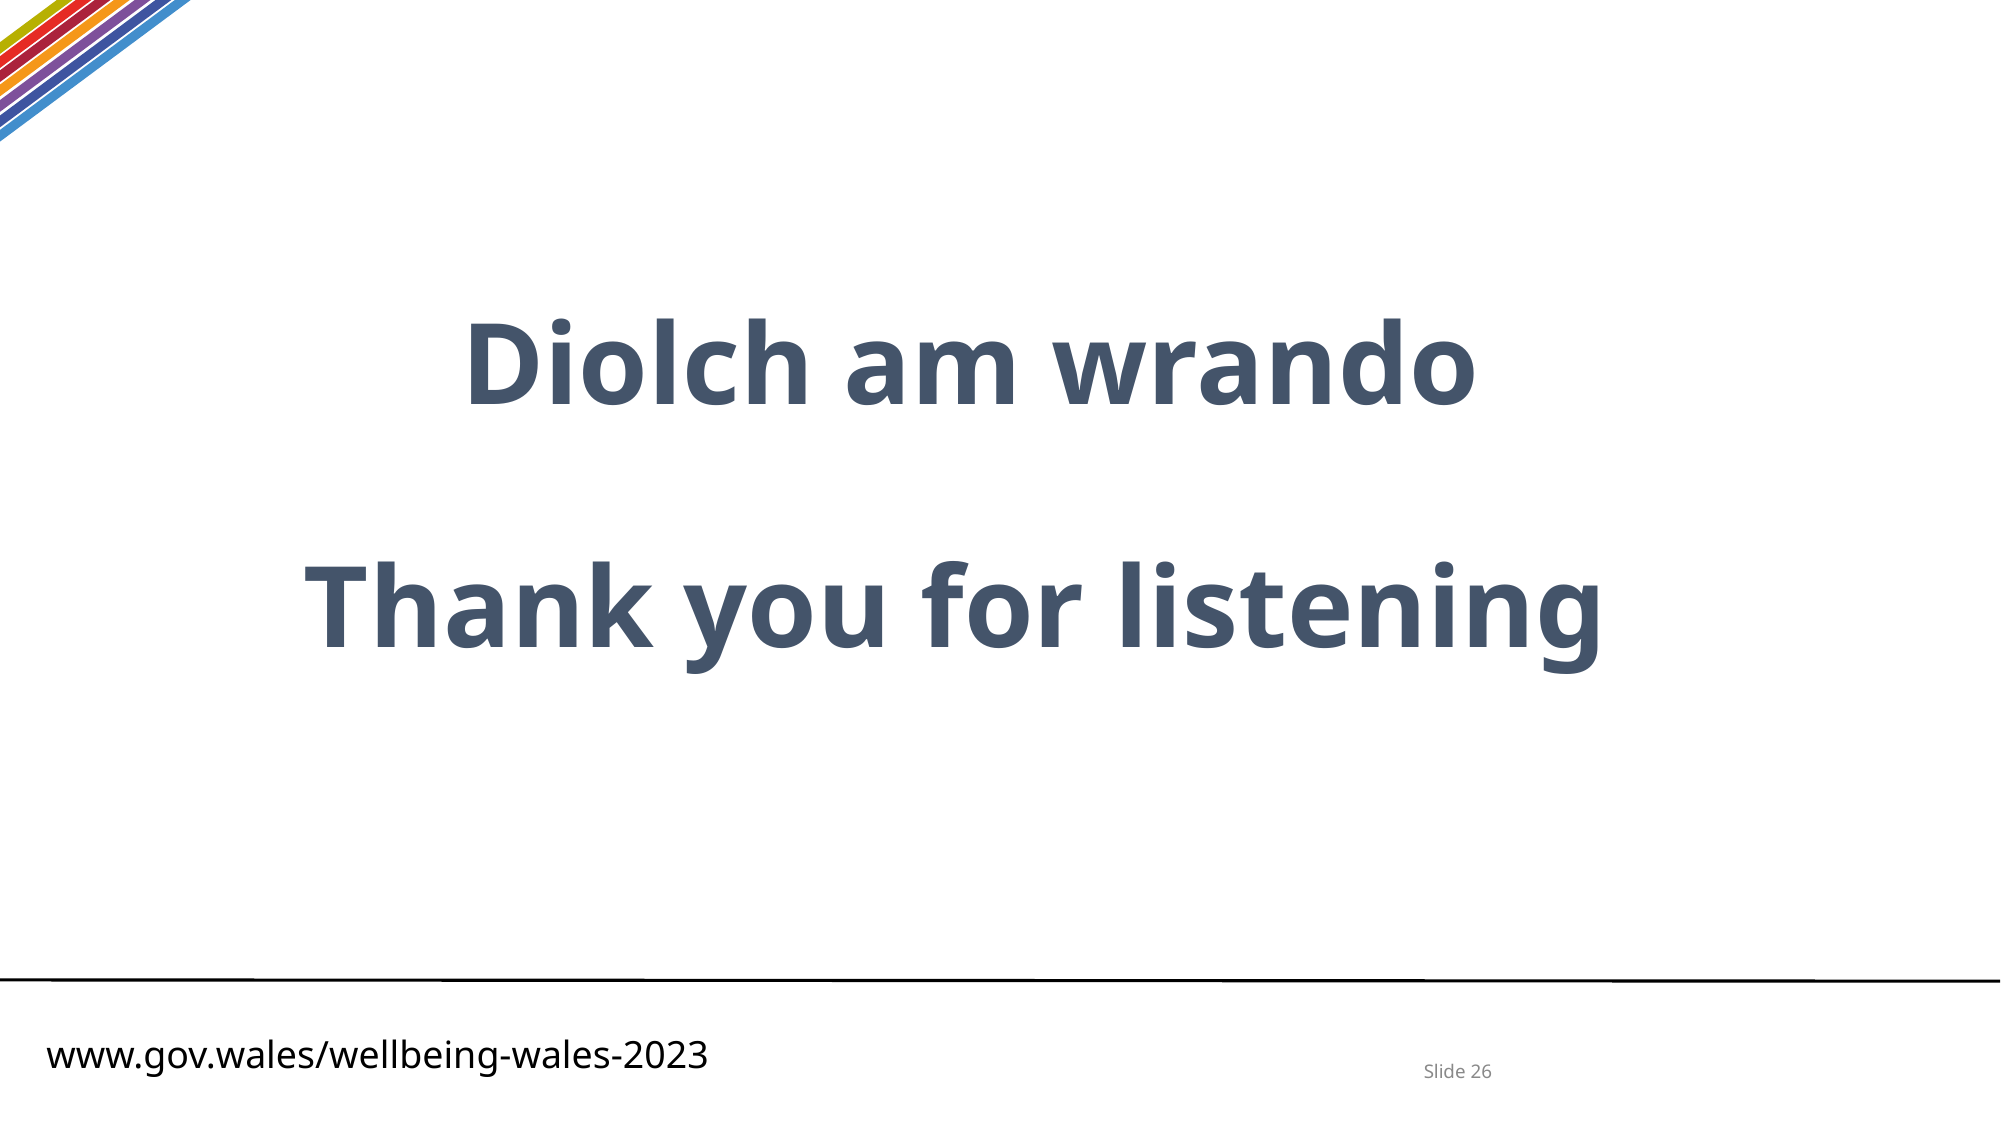

two proposals on digital inclusion and sustainable travel.
Diolch am wrando
Thank you for listening
www.gov.wales/wellbeing-wales-2023